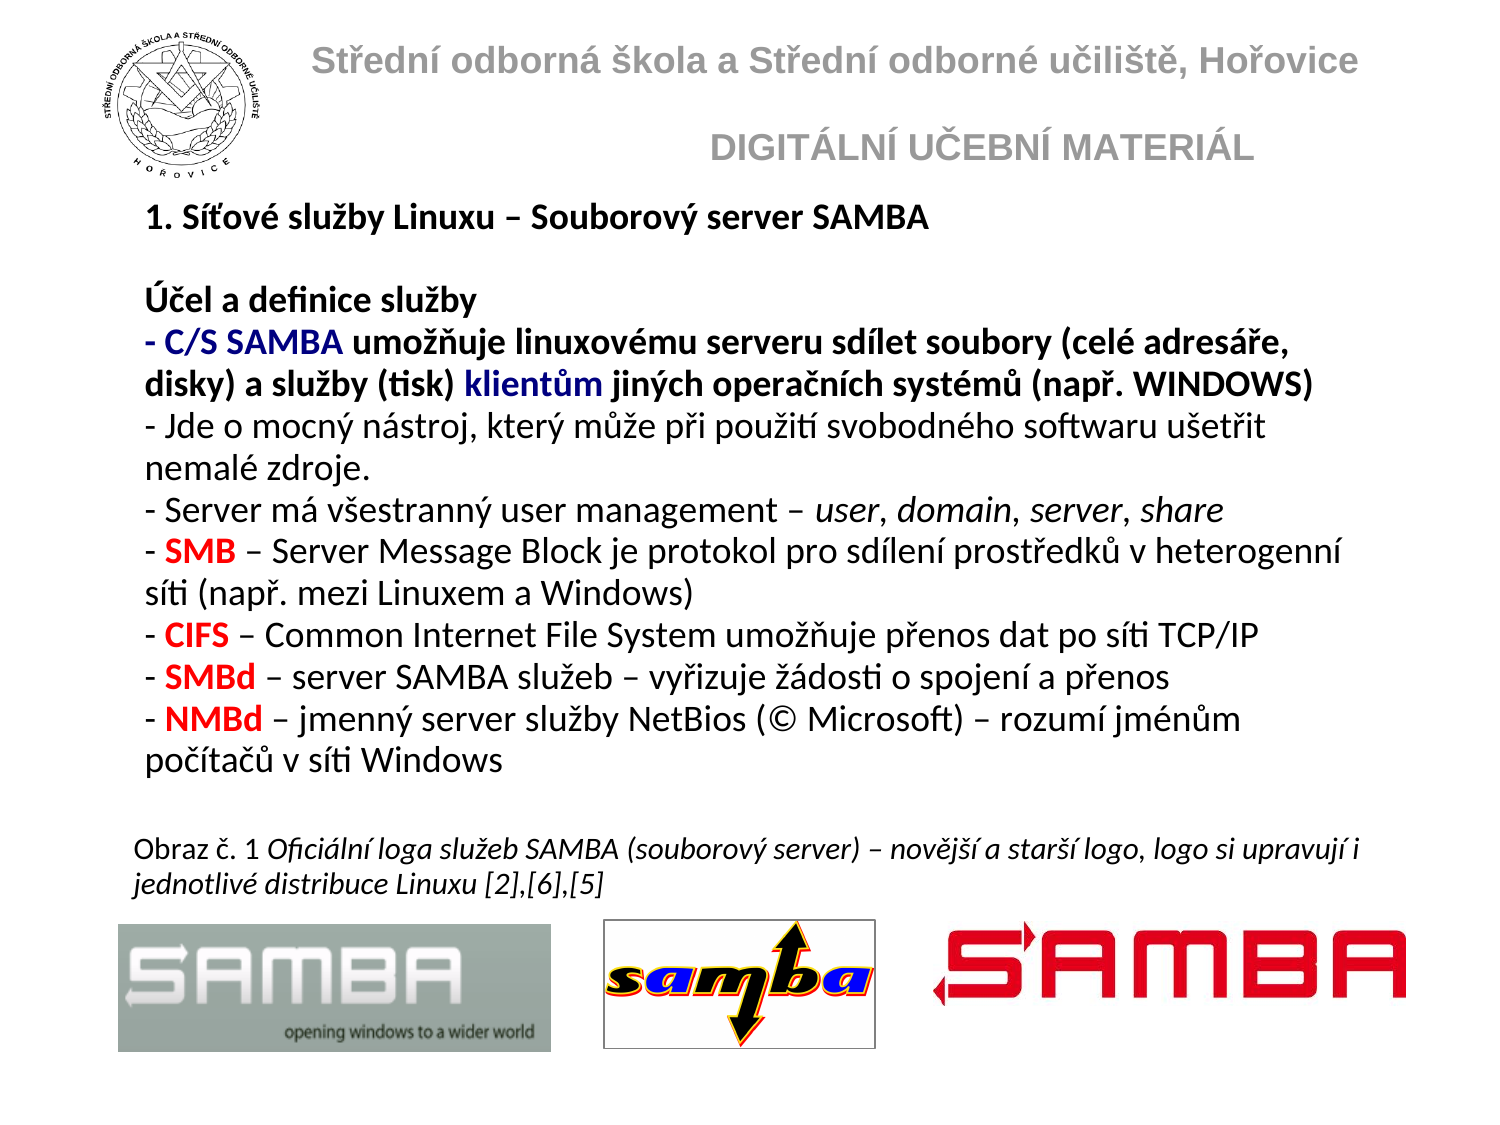

1. Síťové služby Linuxu – Souborový server SAMBA
Účel a definice služby
- C/S SAMBA umožňuje linuxovému serveru sdílet soubory (celé adresáře, disky) a služby (tisk) klientům jiných operačních systémů (např. WINDOWS)
- Jde o mocný nástroj, který může při použití svobodného softwaru ušetřit nemalé zdroje.
- Server má všestranný user management – user, domain, server, share
- SMB – Server Message Block je protokol pro sdílení prostředků v heterogenní síti (např. mezi Linuxem a Windows)
- CIFS – Common Internet File System umožňuje přenos dat po síti TCP/IP
- SMBd – server SAMBA služeb – vyřizuje žádosti o spojení a přenos
- NMBd – jmenný server služby NetBios (© Microsoft) – rozumí jménům počítačů v síti Windows
Obraz č. 1 Oficiální loga služeb SAMBA (souborový server) – novější a starší logo, logo si upravují i jednotlivé distribuce Linuxu [2],[6],[5]